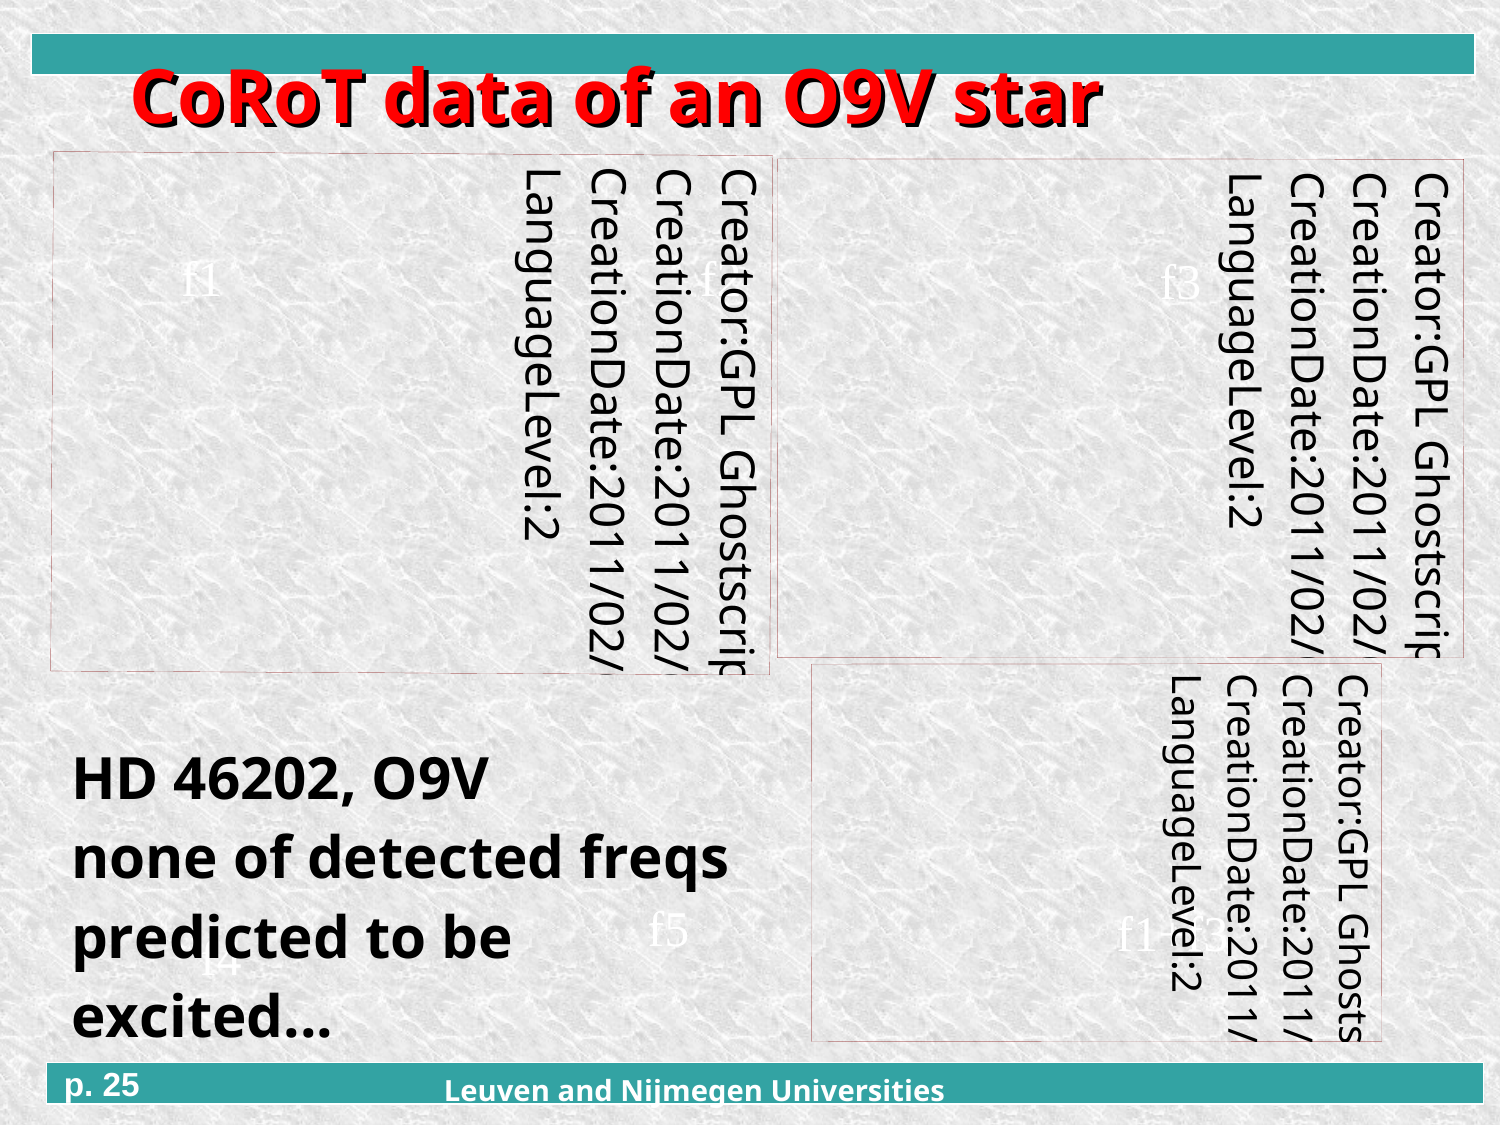

# CoRoT data of an O9V star
f1
f2
f3
HD 46202, O9V
none of detected freqs predicted to be excited...
f5
f1+f3
f4